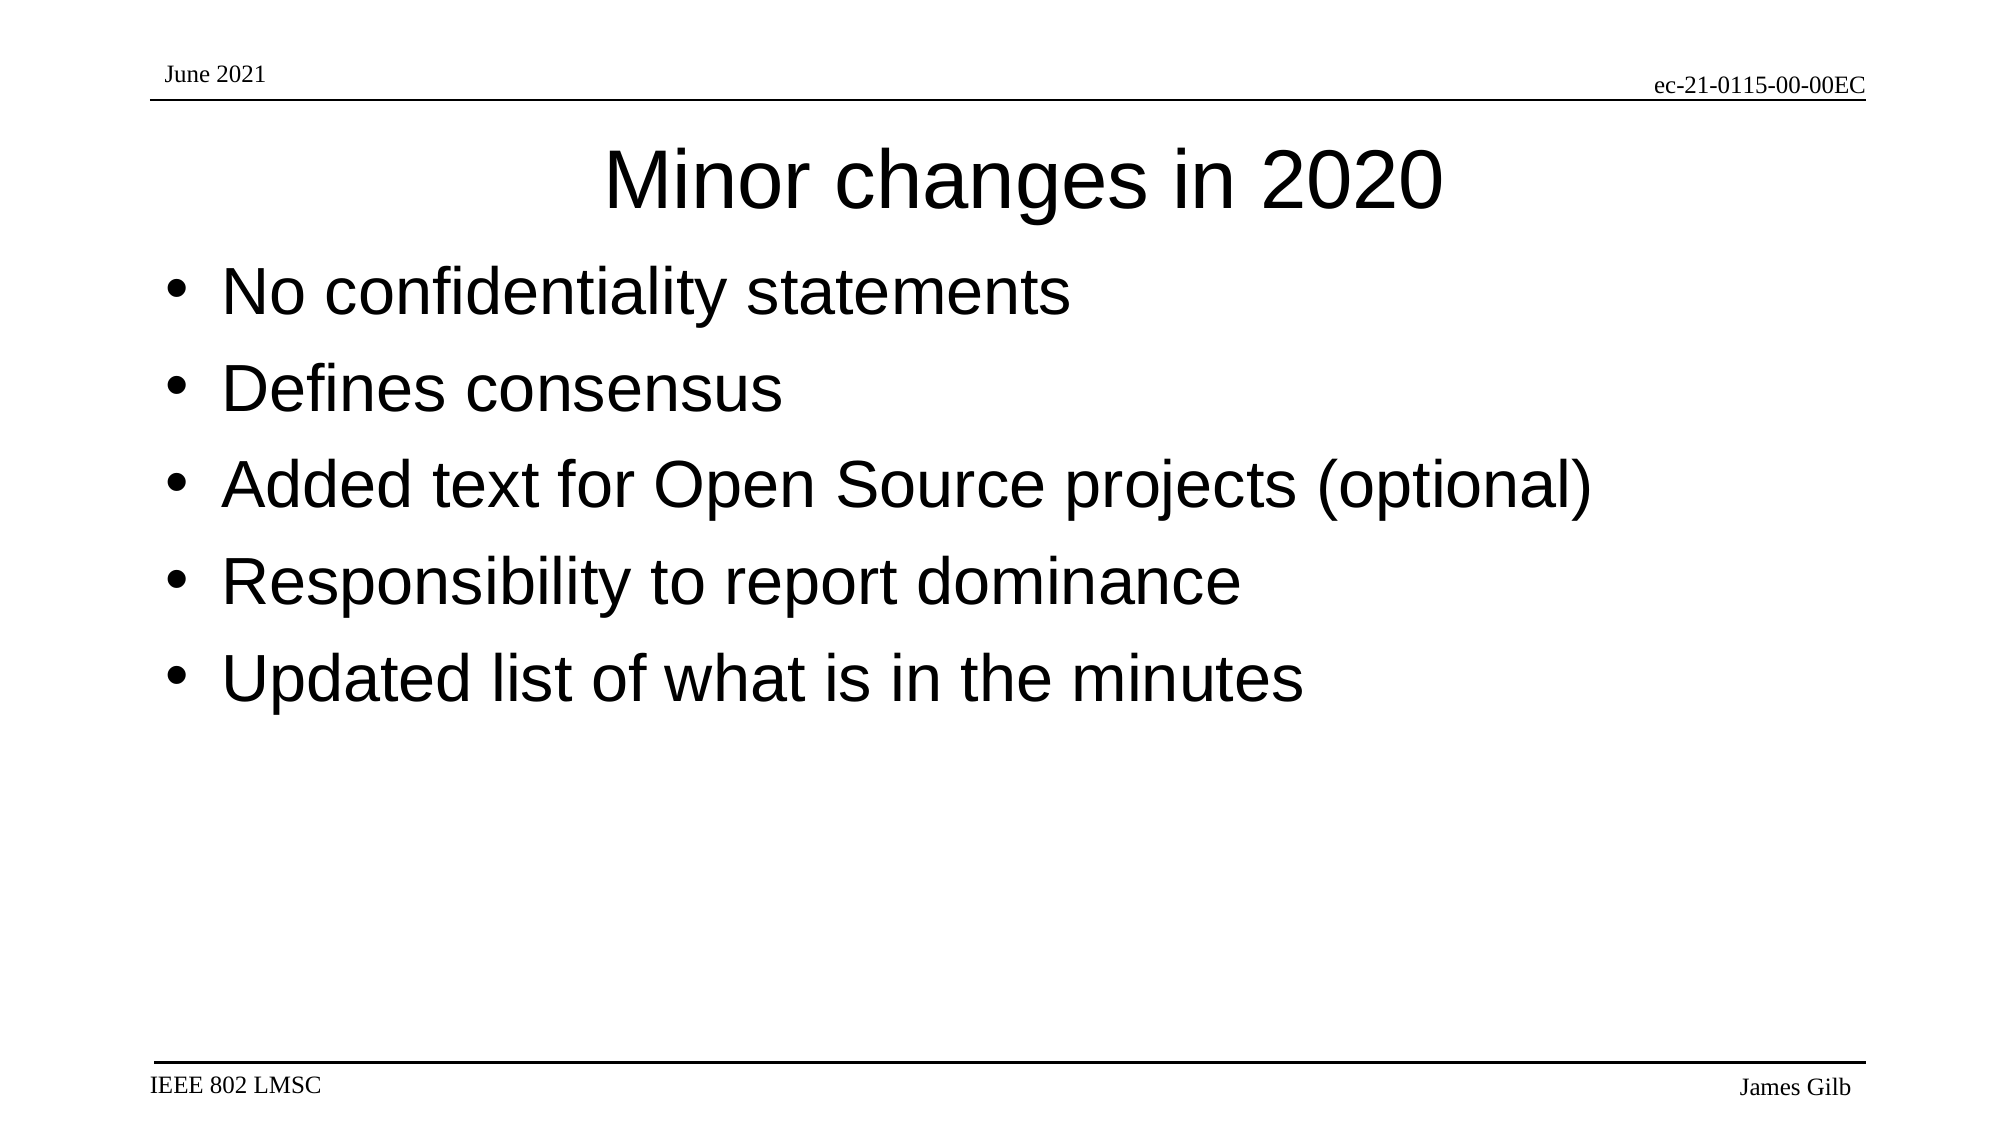

# Minor changes in 2020
No confidentiality statements
Defines consensus
Added text for Open Source projects (optional)
Responsibility to report dominance
Updated list of what is in the minutes